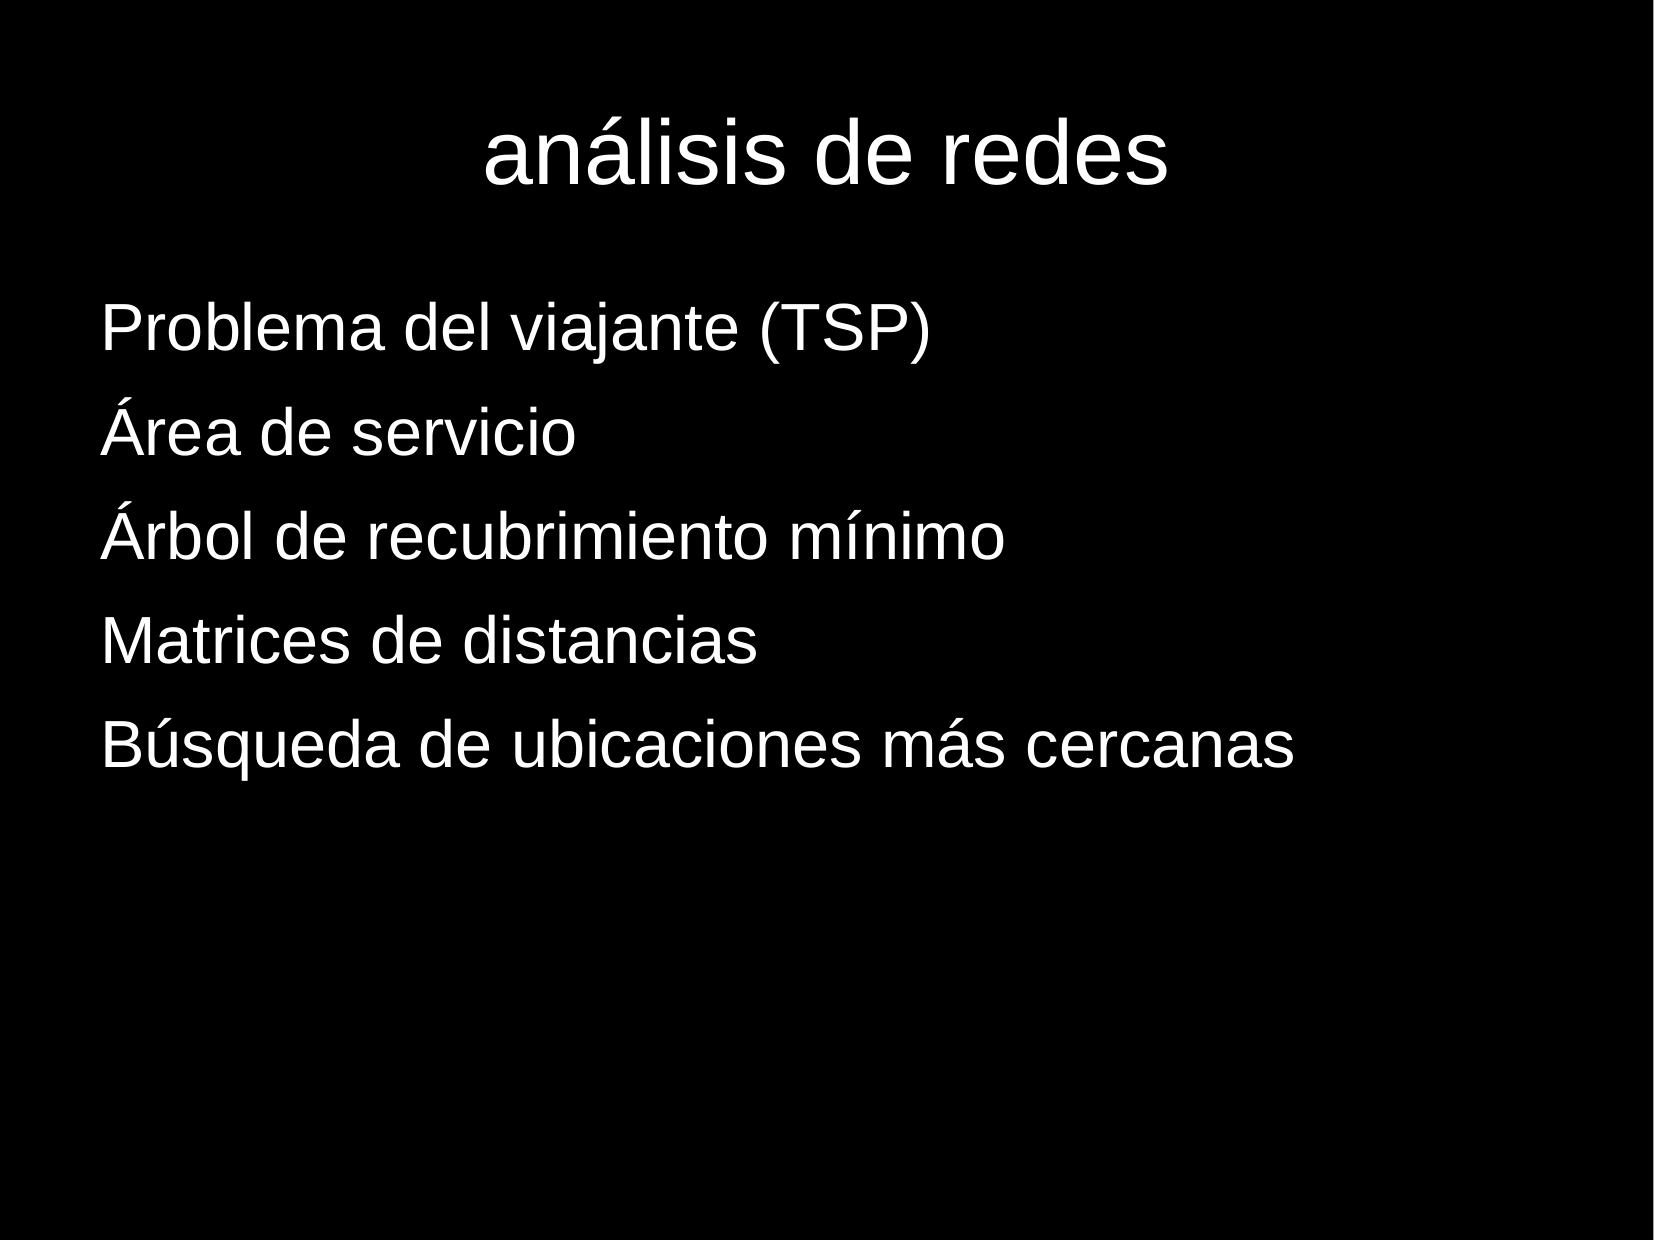

# análisis de redes
Problema del viajante (TSP)
Área de servicio
Árbol de recubrimiento mínimo
Matrices de distancias
Búsqueda de ubicaciones más cercanas